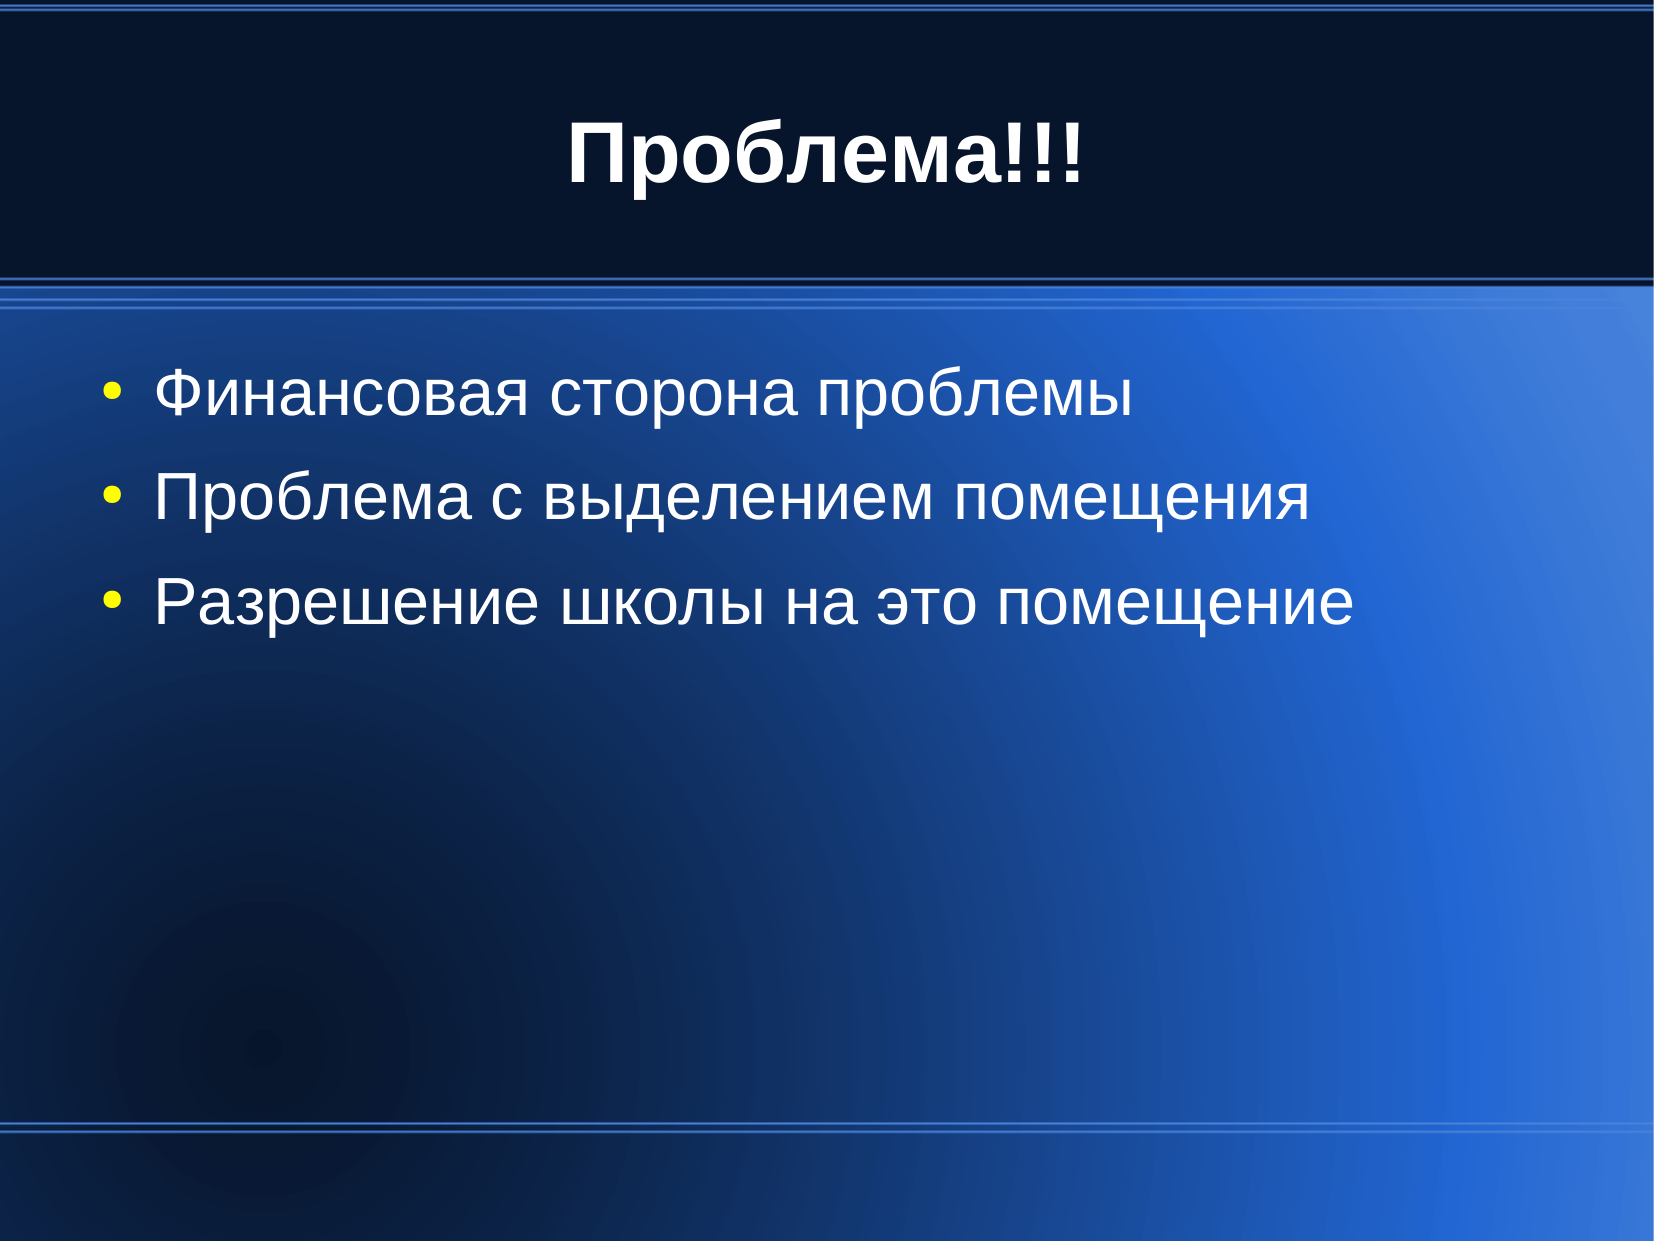

# Проблема!!!
Финансовая сторона проблемы
Проблема с выделением помещения
Разрешение школы на это помещение